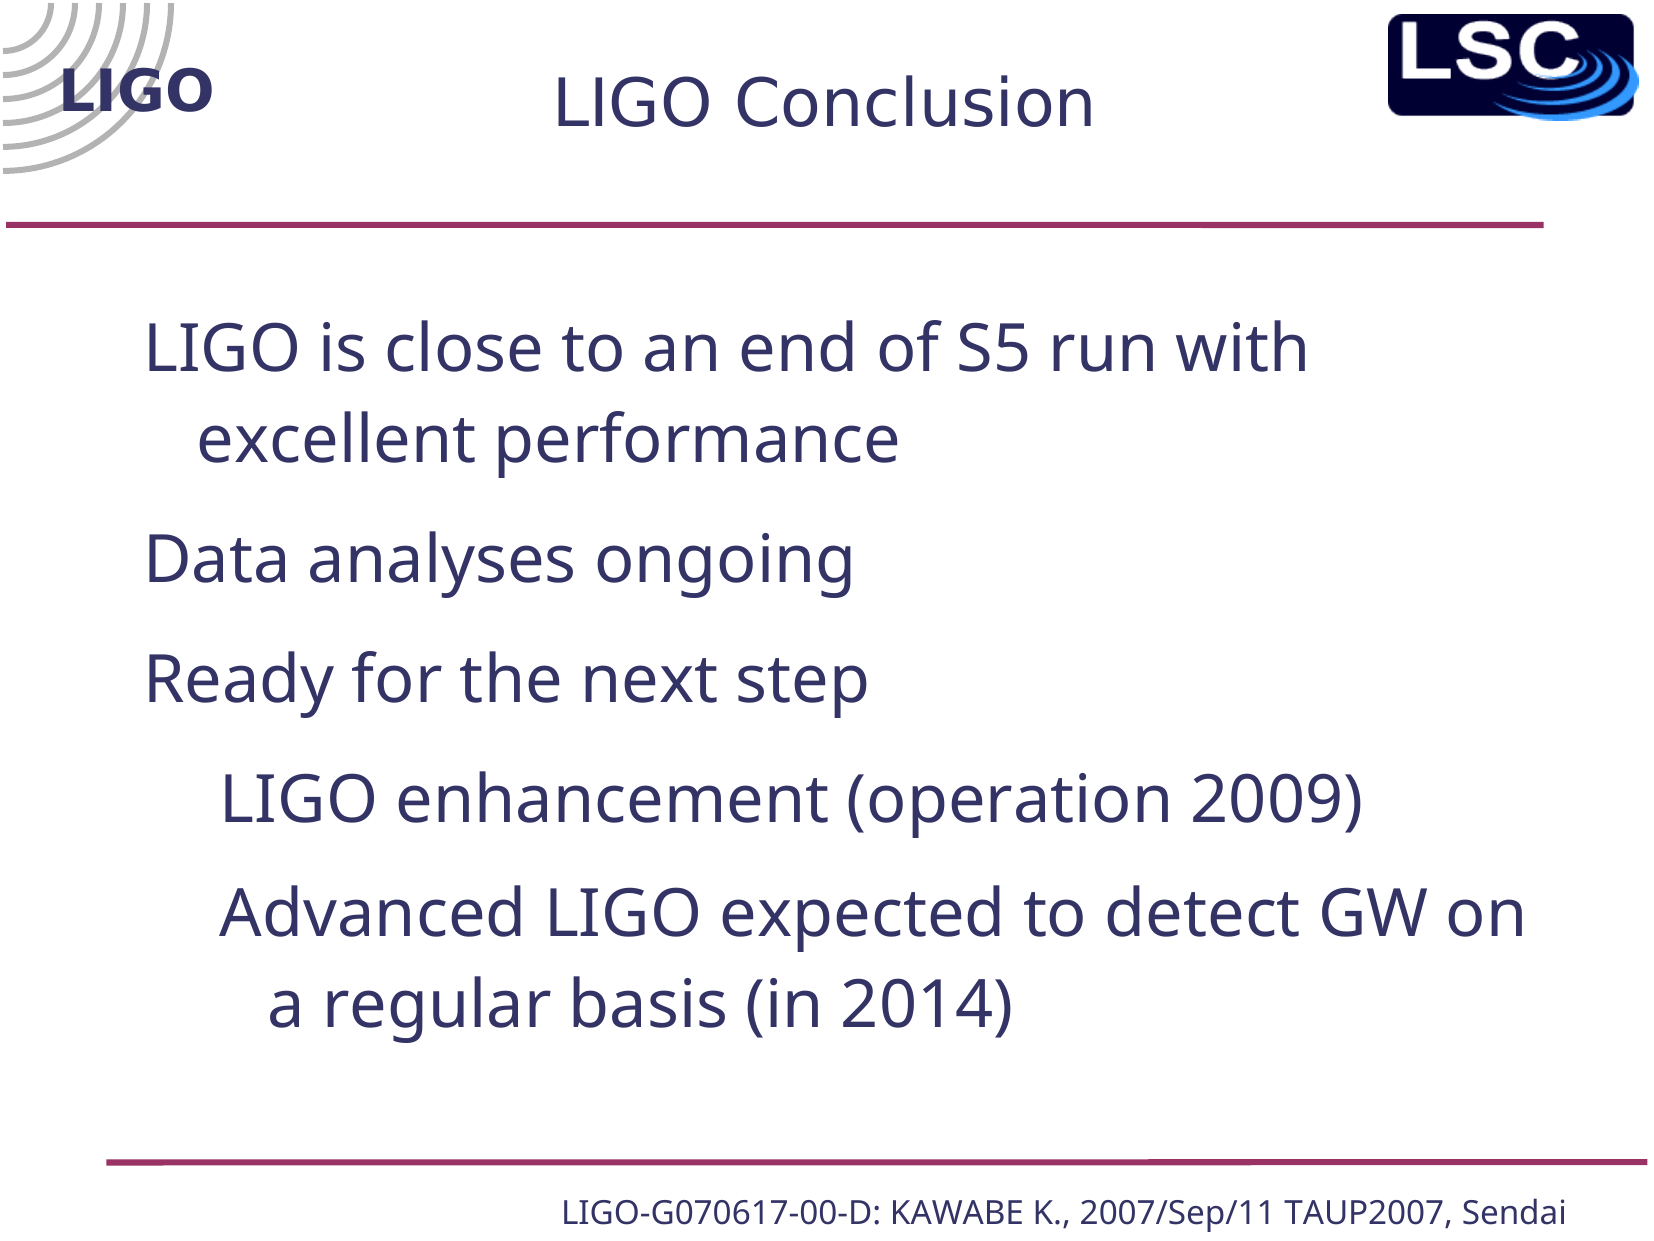

# LIGO Conclusion
LIGO is close to an end of S5 run with excellent performance
Data analyses ongoing
Ready for the next step
LIGO enhancement (operation 2009)
Advanced LIGO expected to detect GW on a regular basis (in 2014)